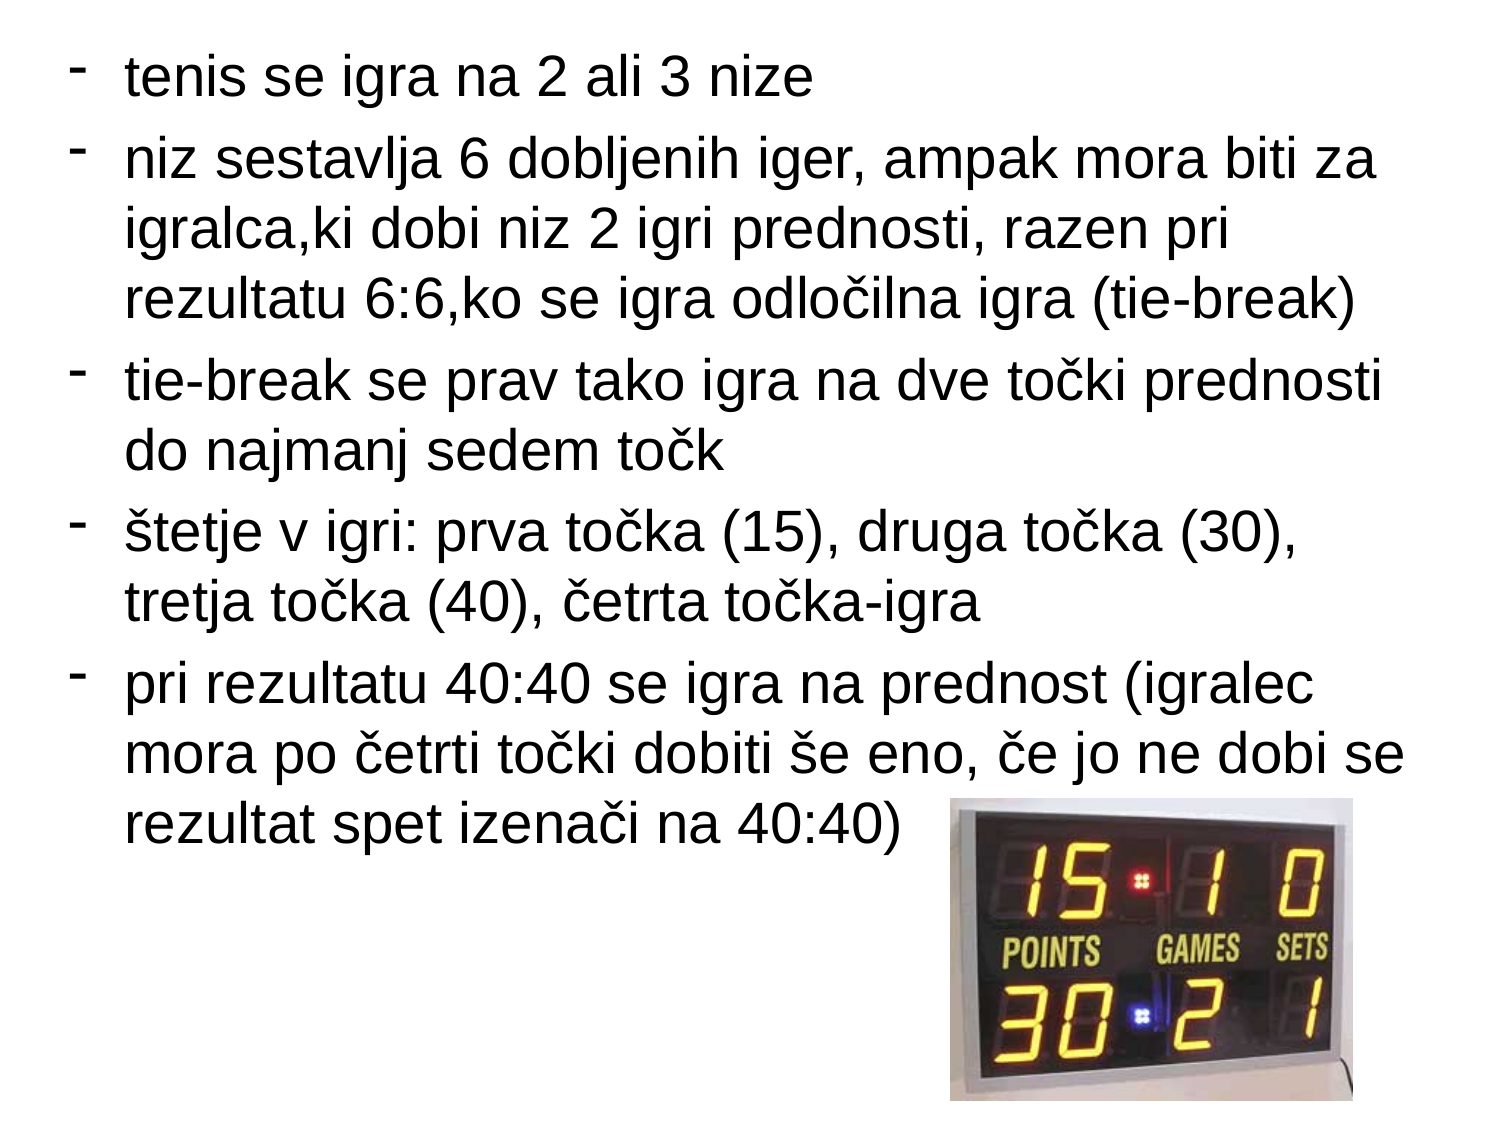

# tenis se igra na 2 ali 3 nize
niz sestavlja 6 dobljenih iger, ampak mora biti za igralca,ki dobi niz 2 igri prednosti, razen pri rezultatu 6:6,ko se igra odločilna igra (tie-break)
tie-break se prav tako igra na dve točki prednosti do najmanj sedem točk
štetje v igri: prva točka (15), druga točka (30), tretja točka (40), četrta točka-igra
pri rezultatu 40:40 se igra na prednost (igralec mora po četrti točki dobiti še eno, če jo ne dobi se rezultat spet izenači na 40:40)